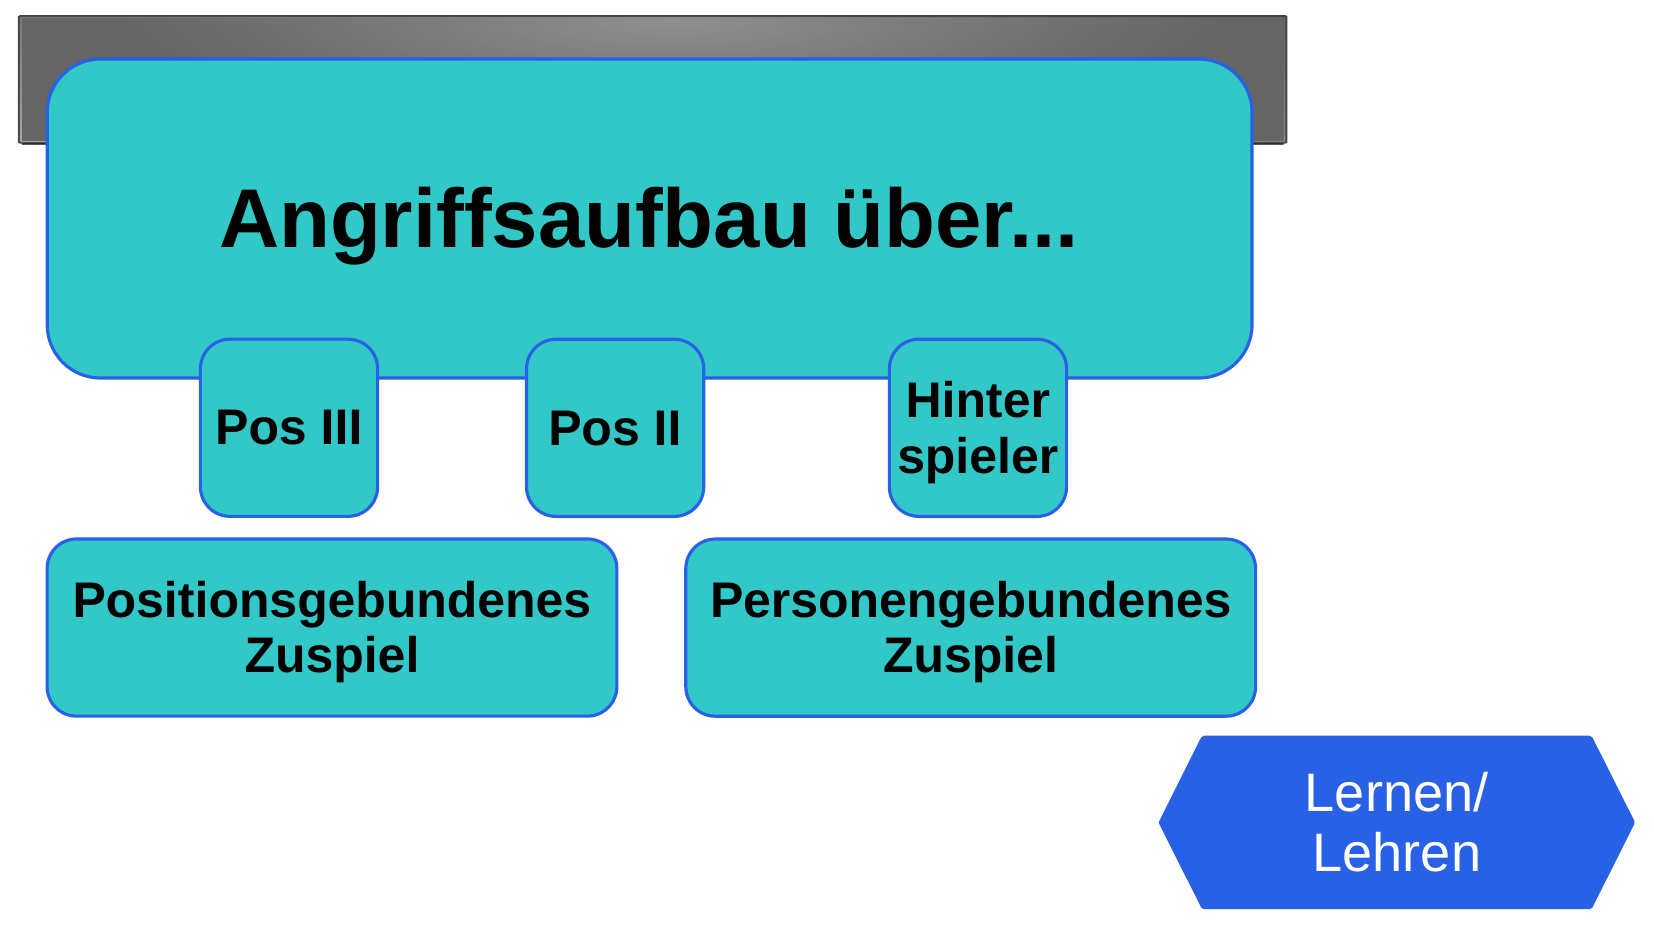

#
Angriffsaufbau über...
Pos III
Pos II
Hinter
spieler
Positionsgebundenes
Zuspiel
Personengebundenes
Zuspiel
Lernen/
Lehren